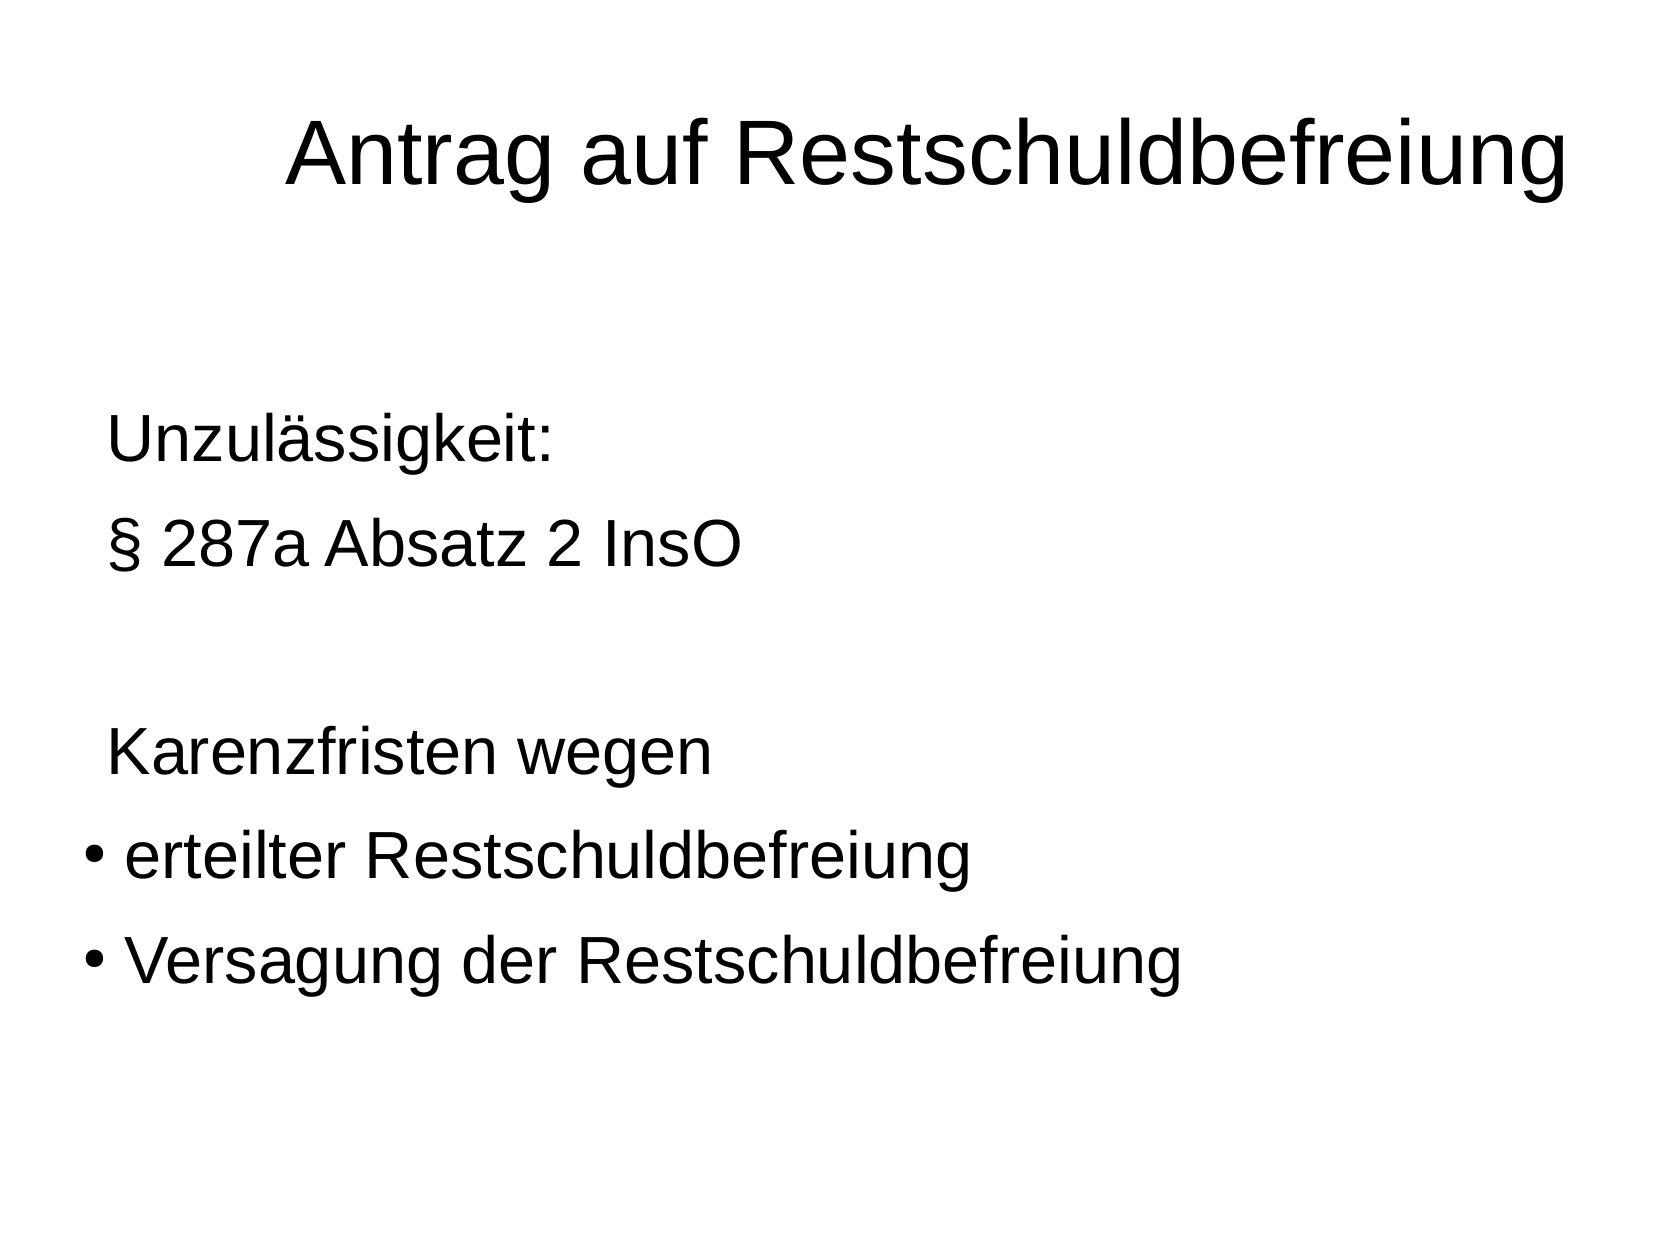

# Antrag auf Restschuldbefreiung
Unzulässigkeit:
§ 287a Absatz 2 InsO
Karenzfristen wegen
 erteilter Restschuldbefreiung
 Versagung der Restschuldbefreiung